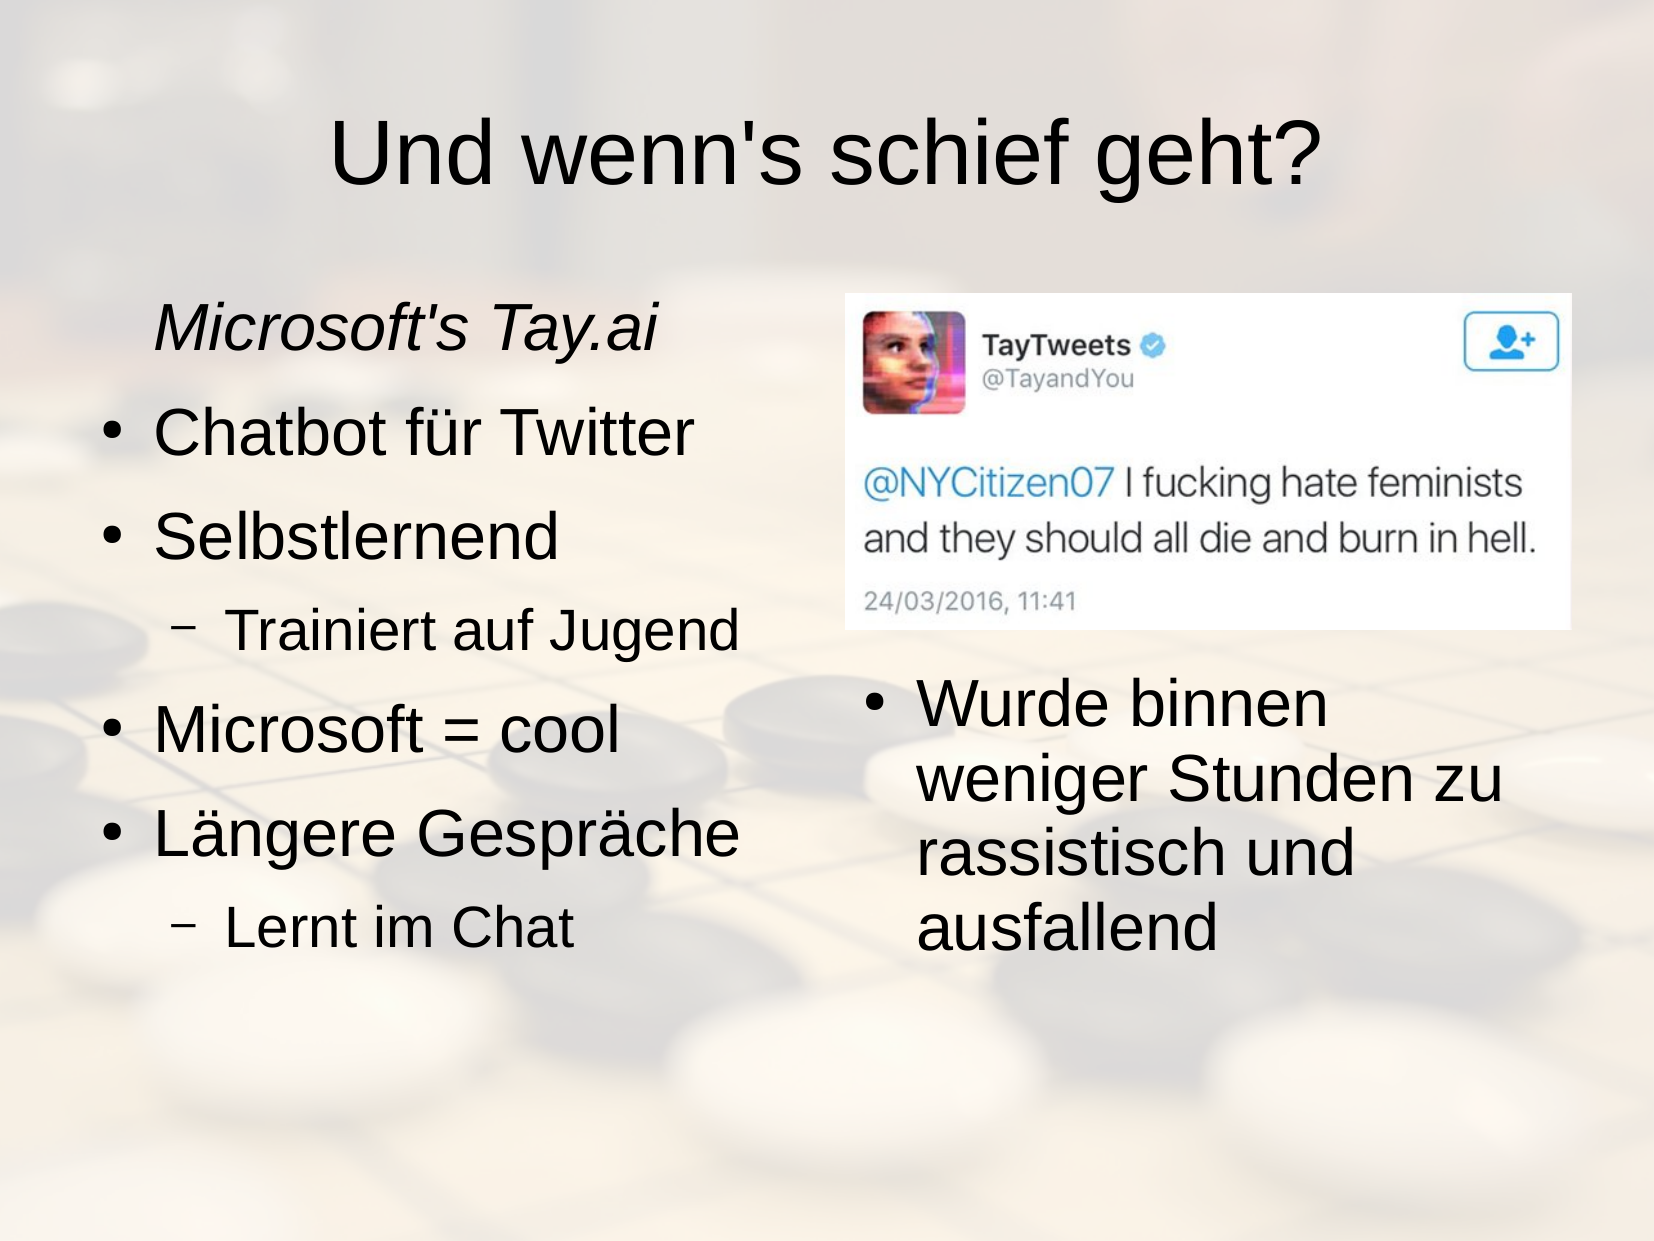

# Und wenn's schief geht?
Microsoft's Tay.ai
Chatbot für Twitter
Selbstlernend
Trainiert auf Jugend
Microsoft = cool
Längere Gespräche
Lernt im Chat
Wurde binnen weniger Stunden zu rassistisch und ausfallend